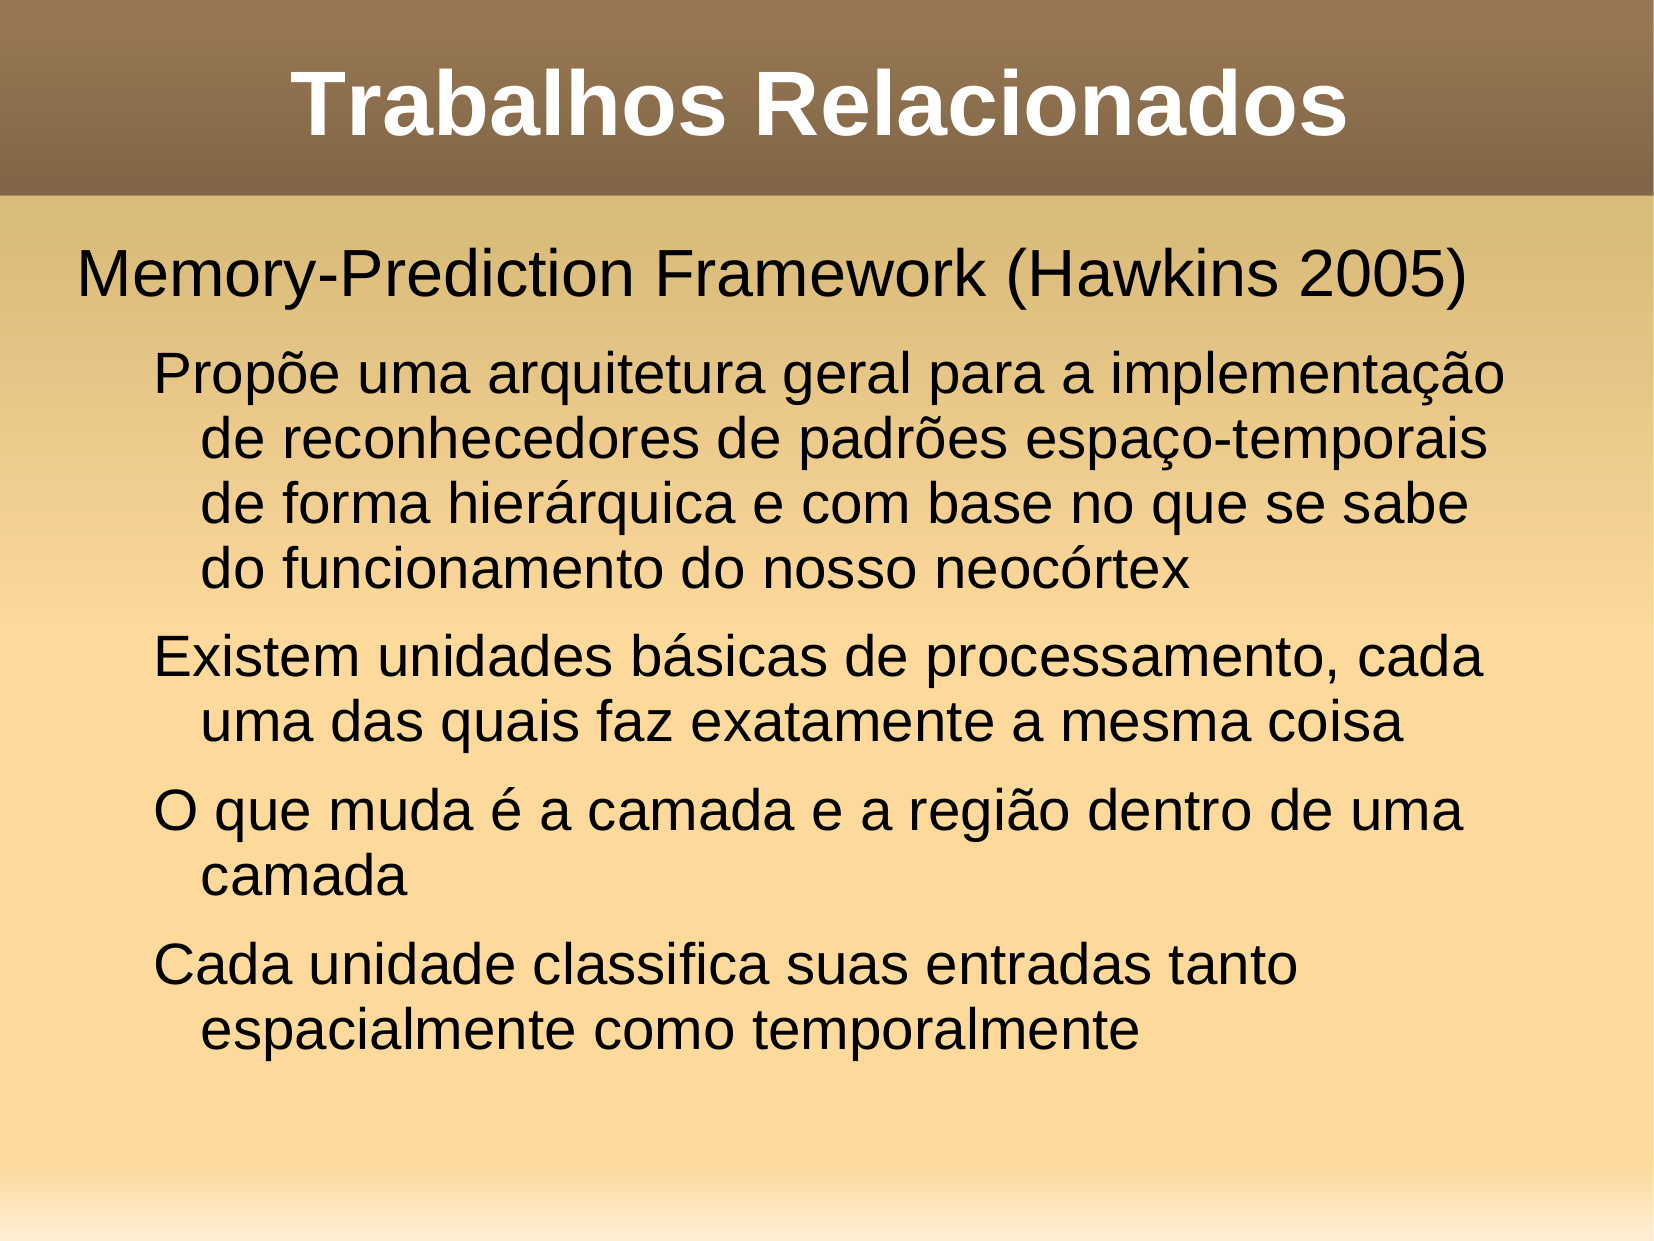

# Trabalhos Relacionados
Memory-Prediction Framework (Hawkins 2005)
Propõe uma arquitetura geral para a implementação de reconhecedores de padrões espaço-temporais de forma hierárquica e com base no que se sabe do funcionamento do nosso neocórtex
Existem unidades básicas de processamento, cada uma das quais faz exatamente a mesma coisa
O que muda é a camada e a região dentro de uma camada
Cada unidade classifica suas entradas tanto espacialmente como temporalmente